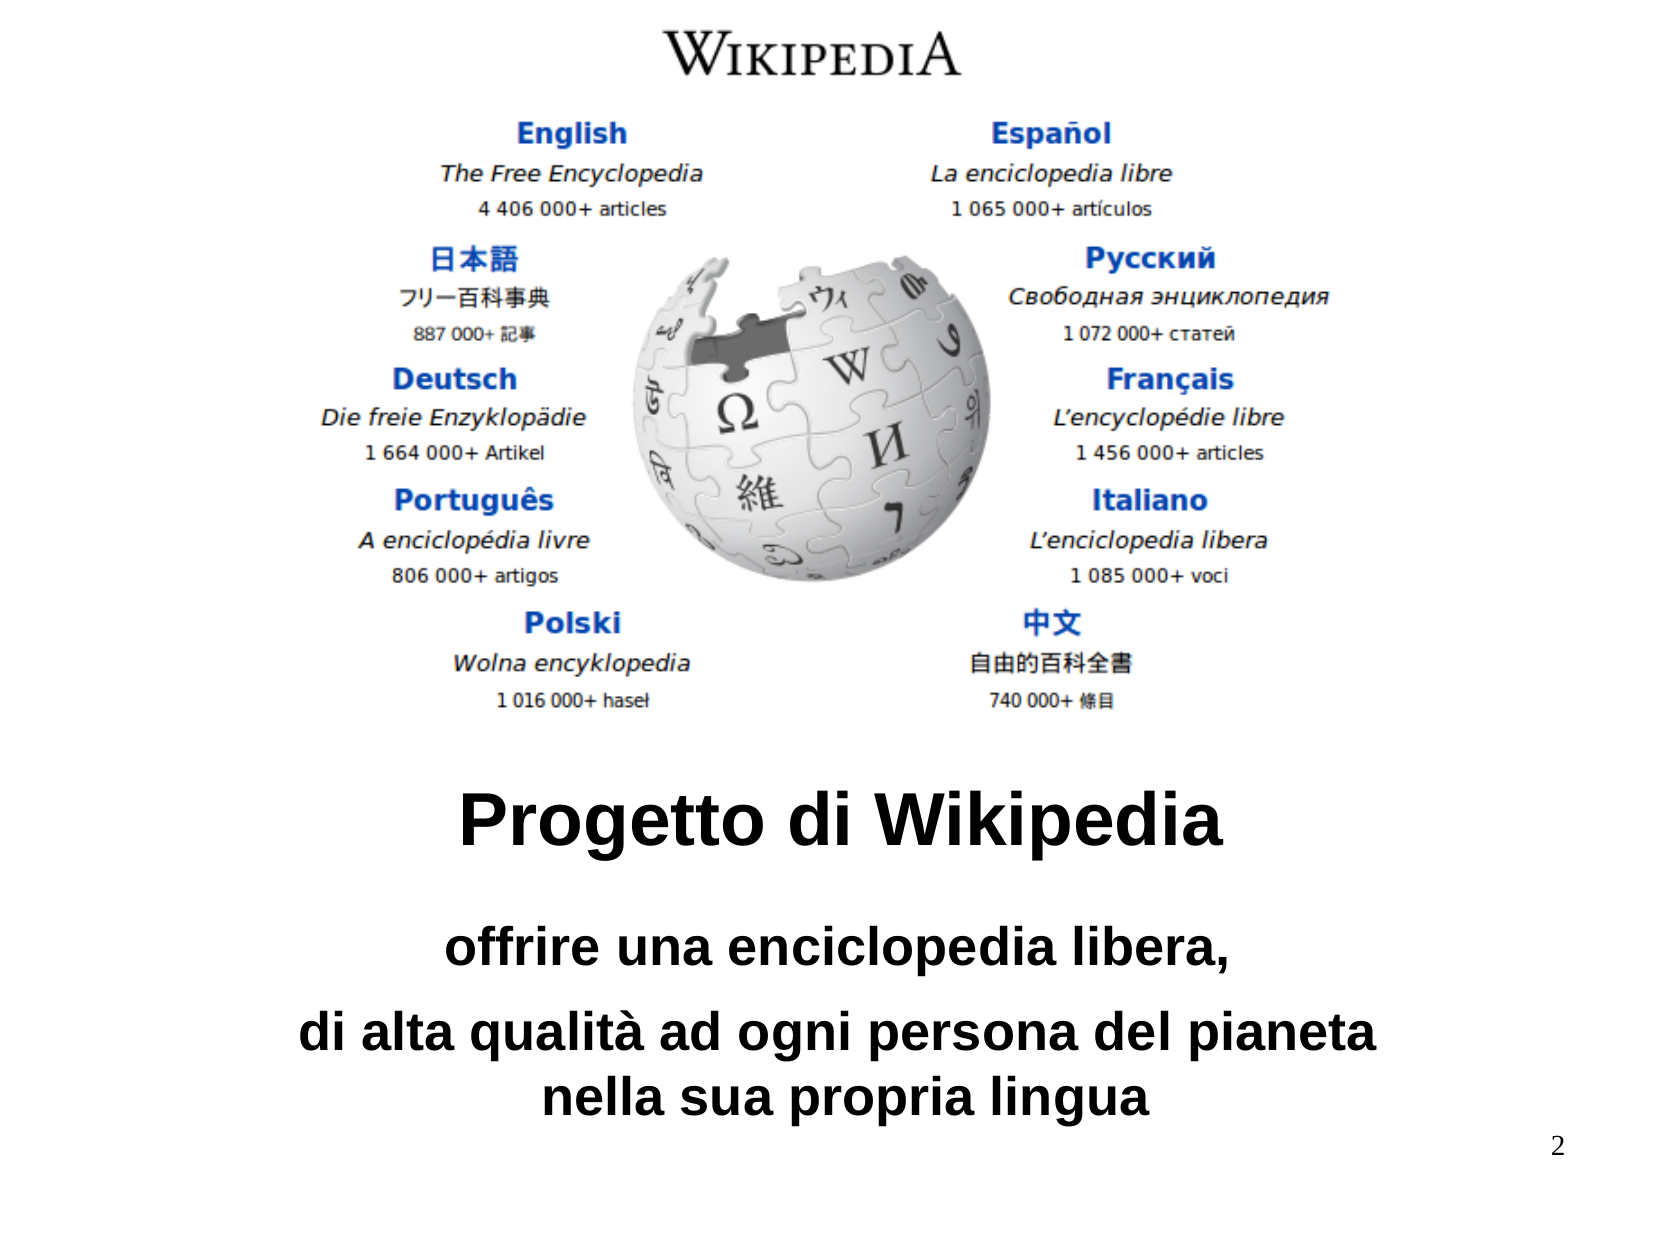

# Progetto di Wikipedia
offrire una enciclopedia libera,
di alta qualità ad ogni persona del pianeta
nella sua propria lingua
2